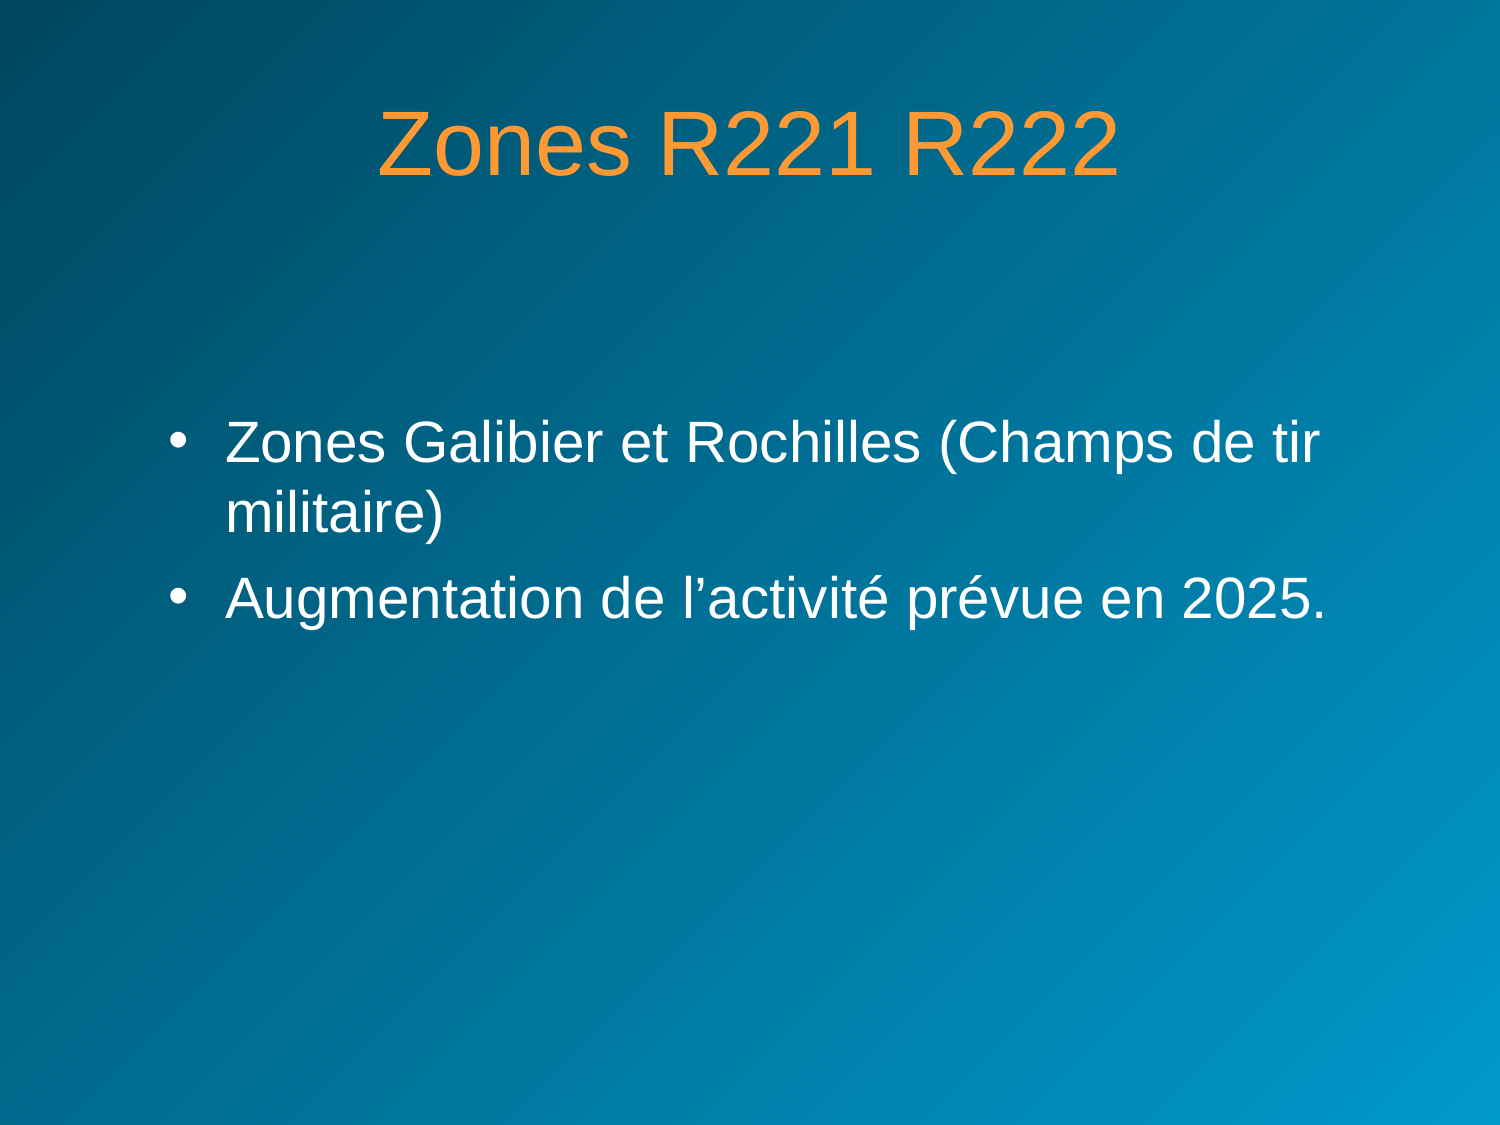

# Zones R221 R222
Zones Galibier et Rochilles (Champs de tir militaire)
Augmentation de l’activité prévue en 2025.